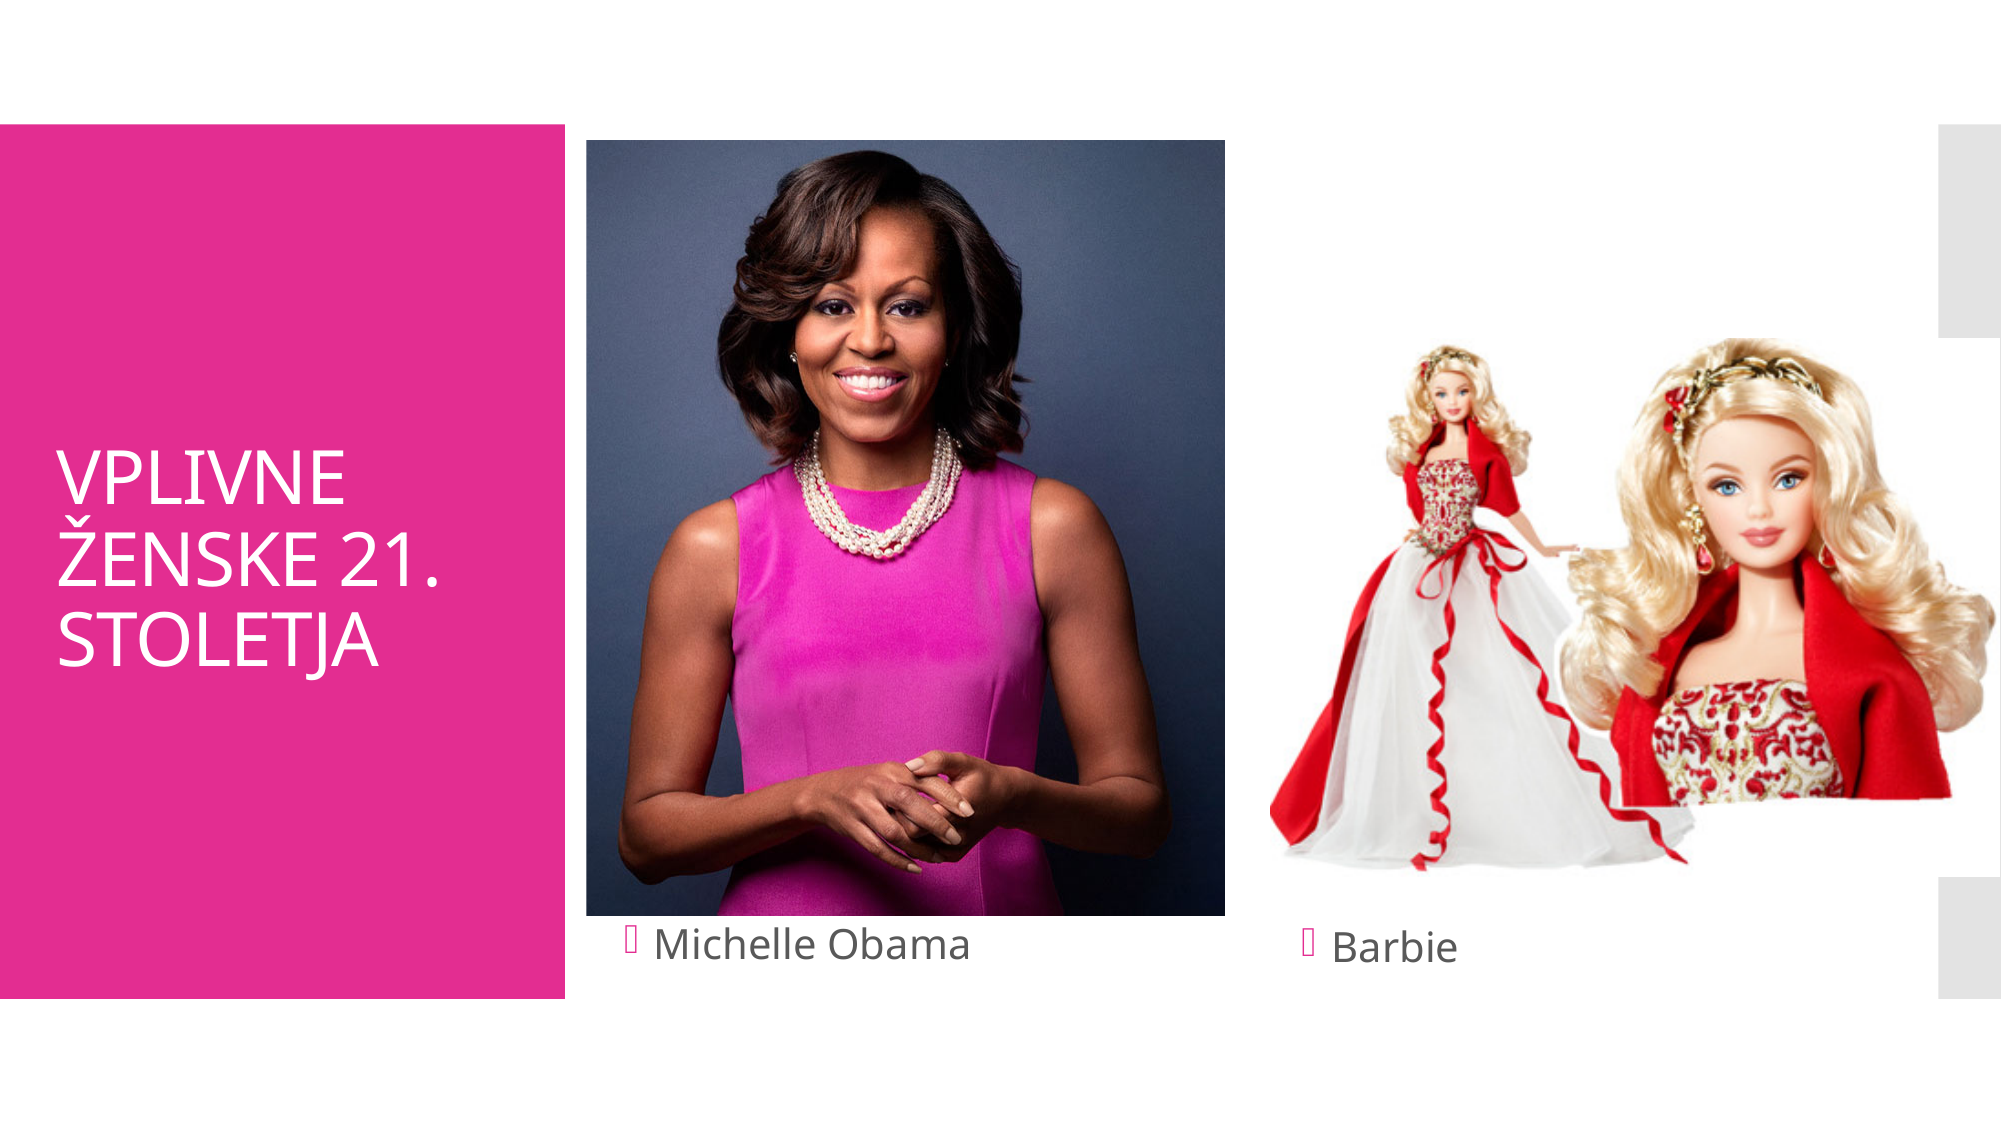

# VPLIVNE ŽENSKE 21. STOLETJA
Michelle Obama
Barbie